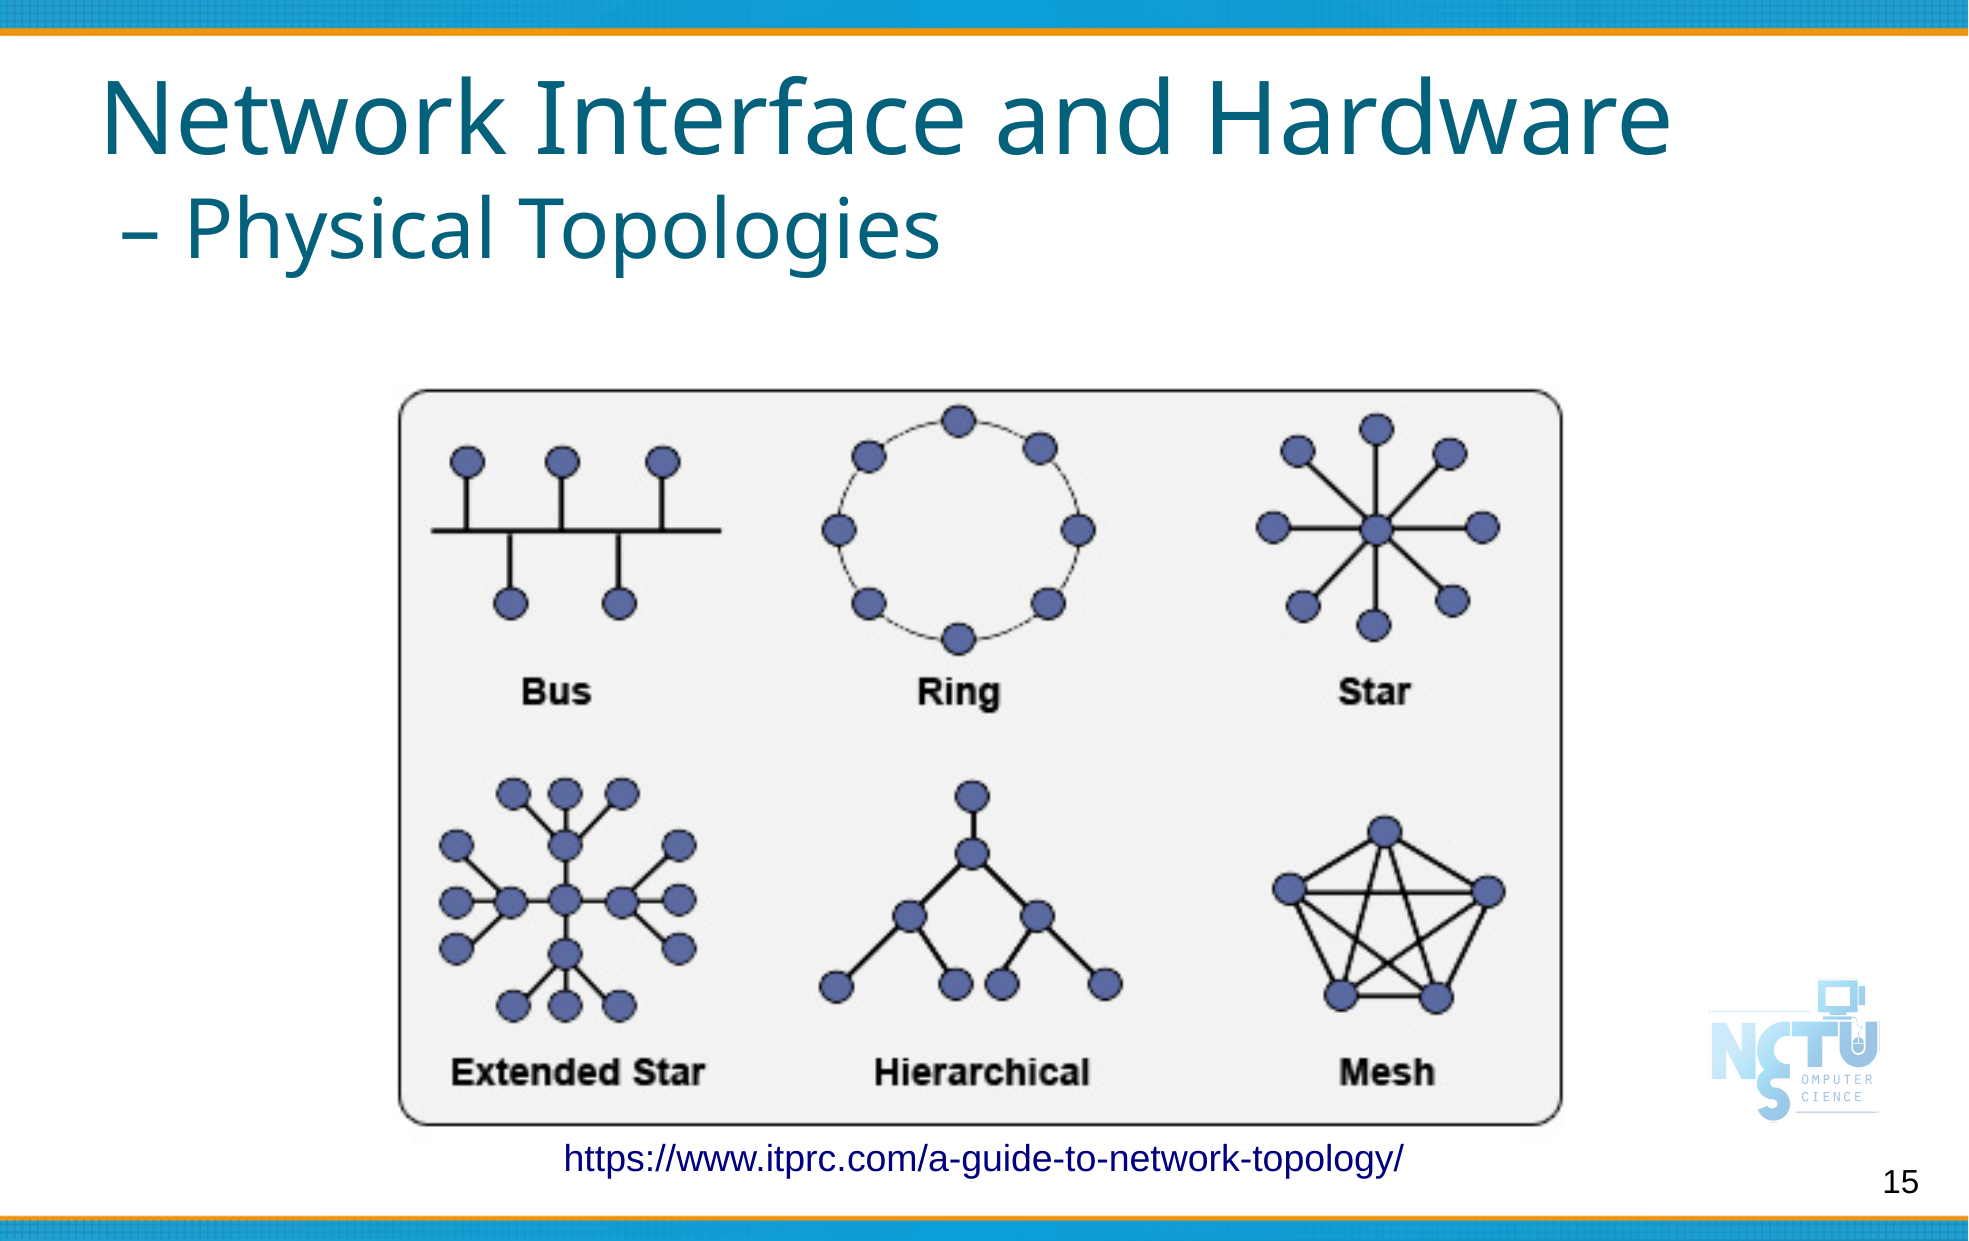

# Network Interface and Hardware – Physical Topologies
https://www.itprc.com/a-guide-to-network-topology/